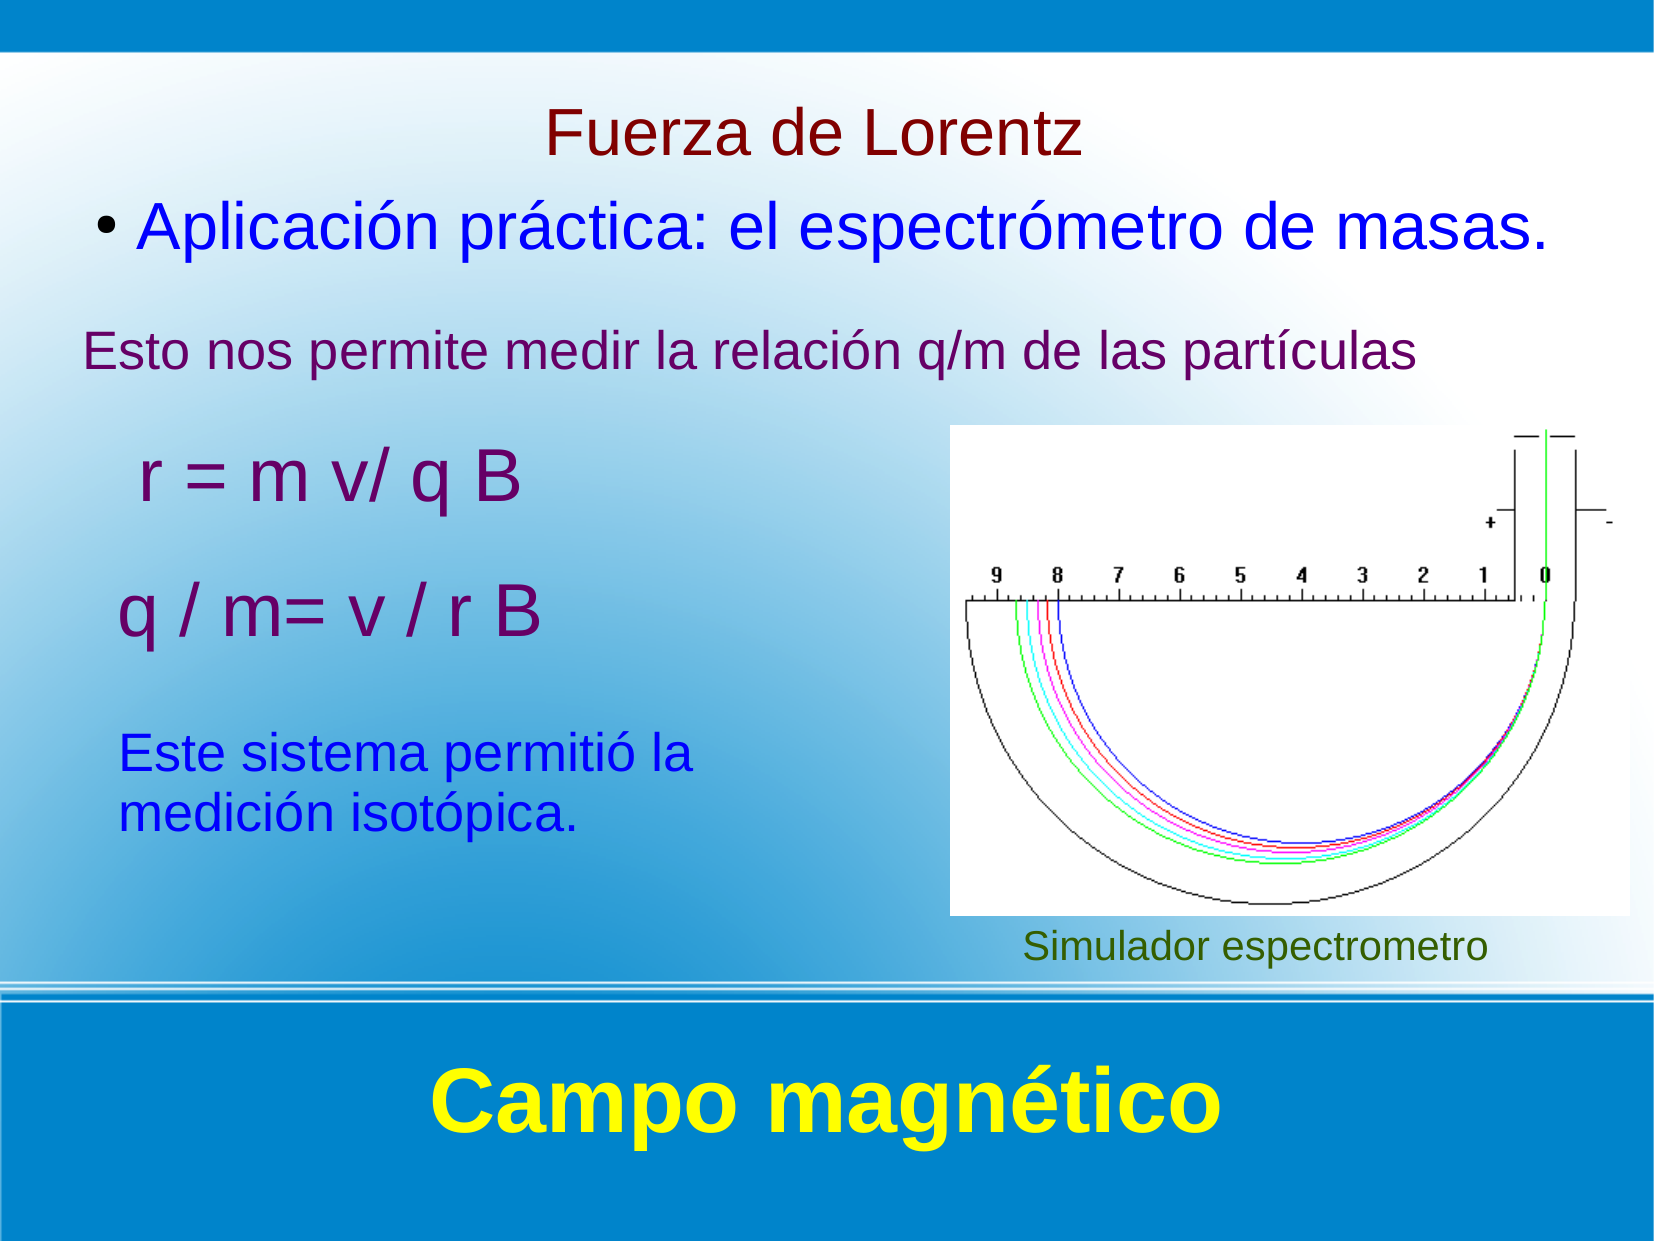

Fuerza de Lorentz
 Aplicación práctica: el espectrómetro de masas.
Esto nos permite medir la relación q/m de las partículas
r = m v/ q B
q / m= v / r B
Este sistema permitió la medición isotópica.
Simulador espectrometro
# Campo magnético